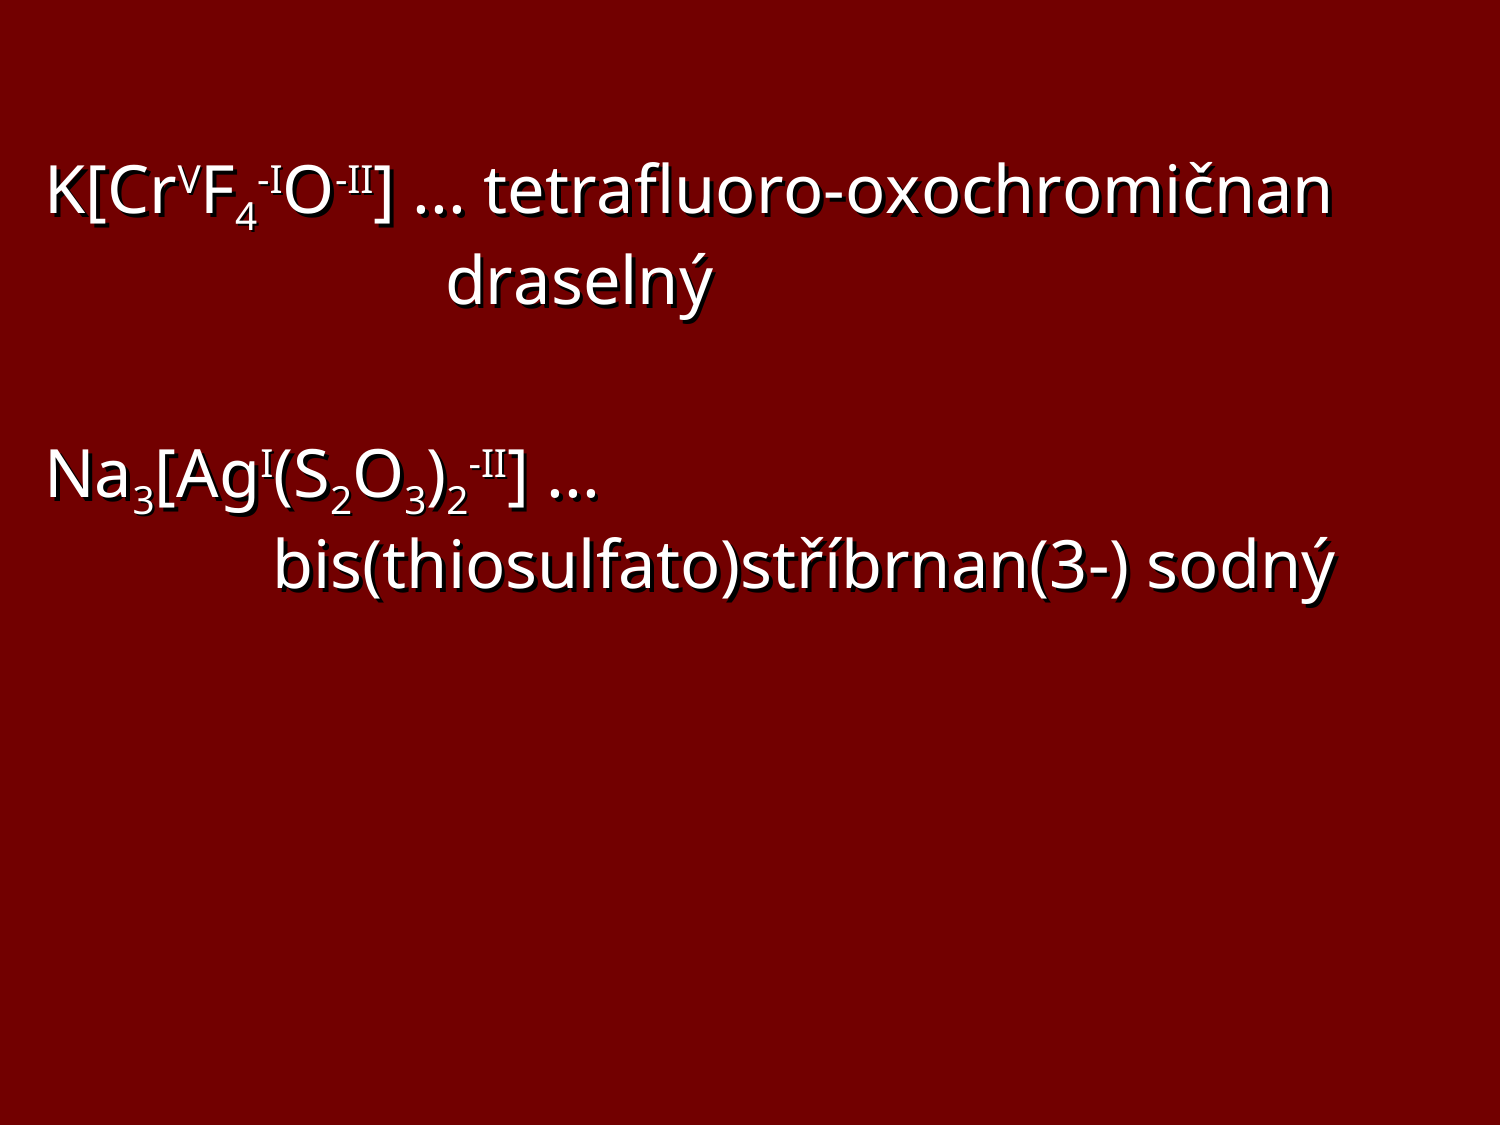

#
K[CrVF4-IO-II] ... tetrafluoro-oxochromičnan
 draselný
Na3[AgI(S2O3)2-II] ...
 bis(thiosulfato)stříbrnan(3-) sodný